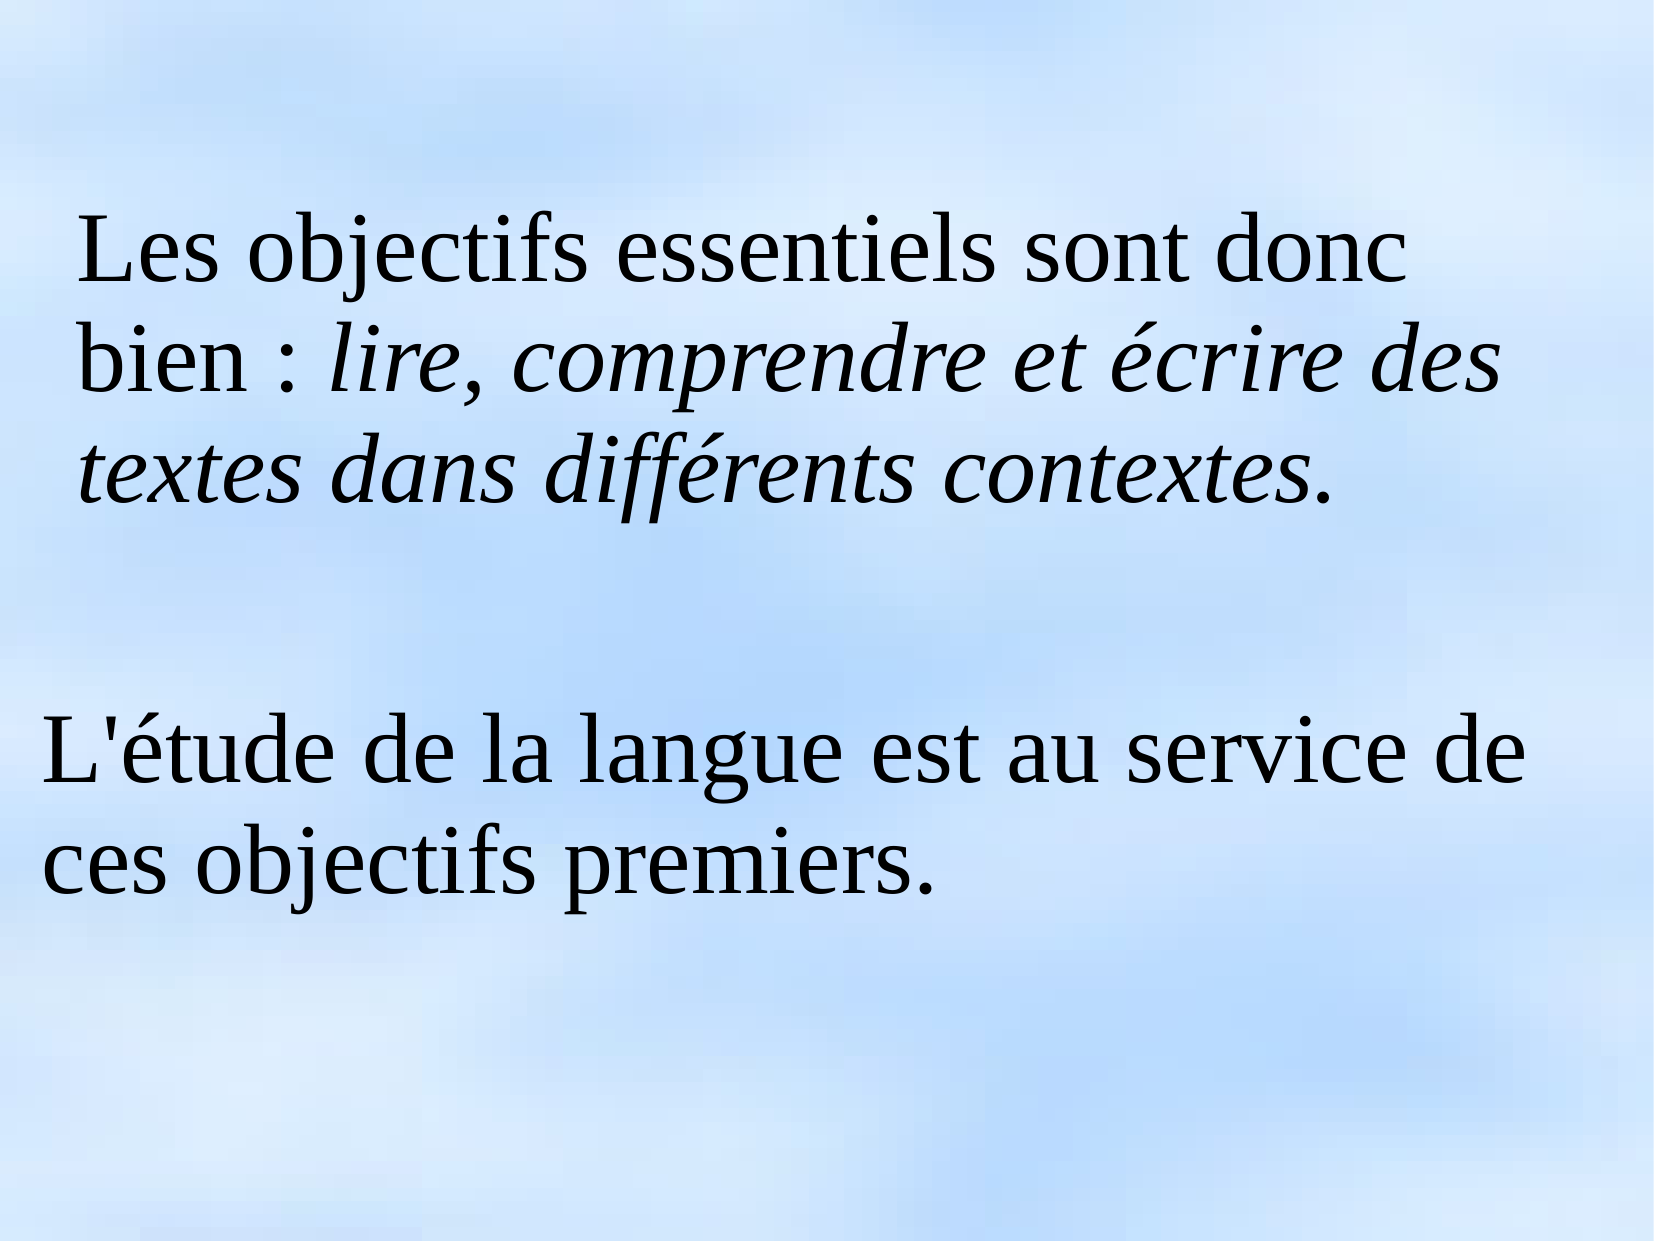

# Les objectifs essentiels sont donc bien : lire, comprendre et écrire des textes dans différents contextes.
L'étude de la langue est au service de ces objectifs premiers.